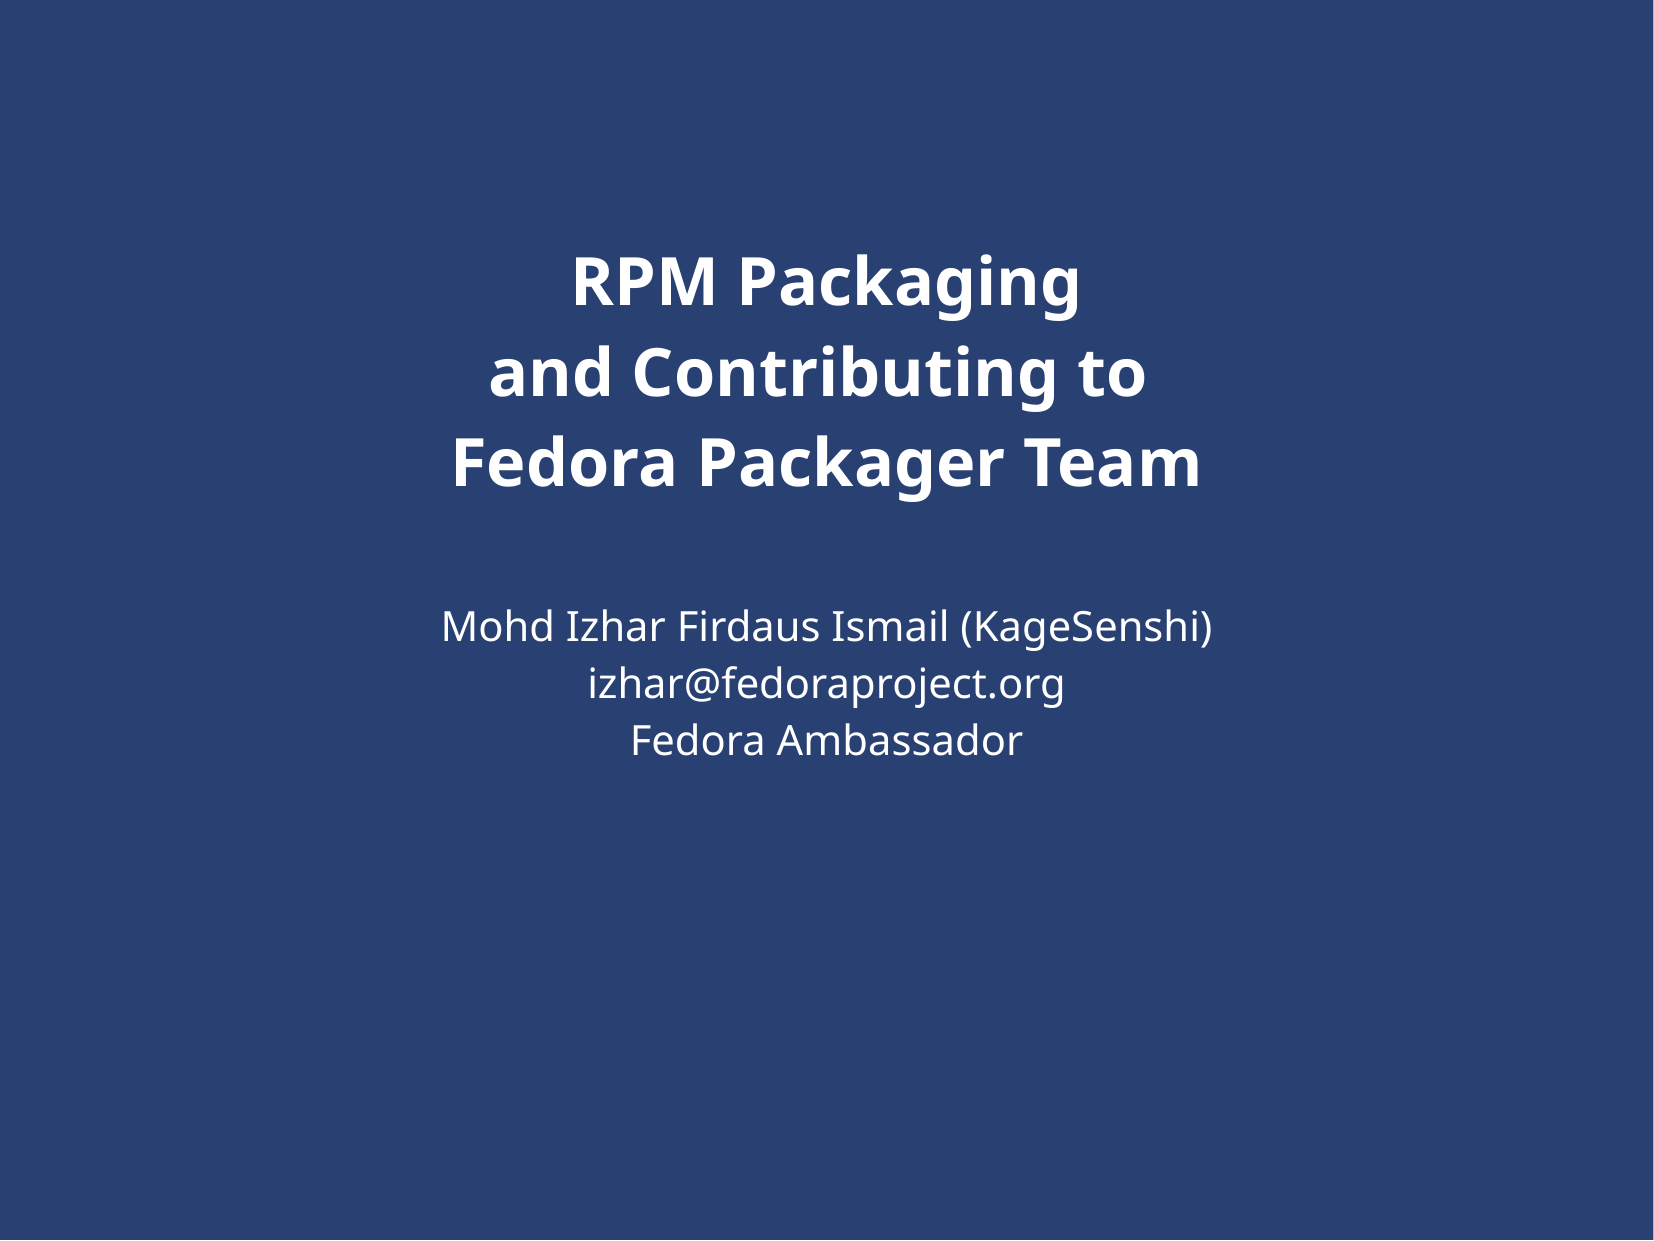

# RPM Packaging and Contributing to Fedora Packager Team
Mohd Izhar Firdaus Ismail (KageSenshi)
izhar@fedoraproject.org
Fedora Ambassador